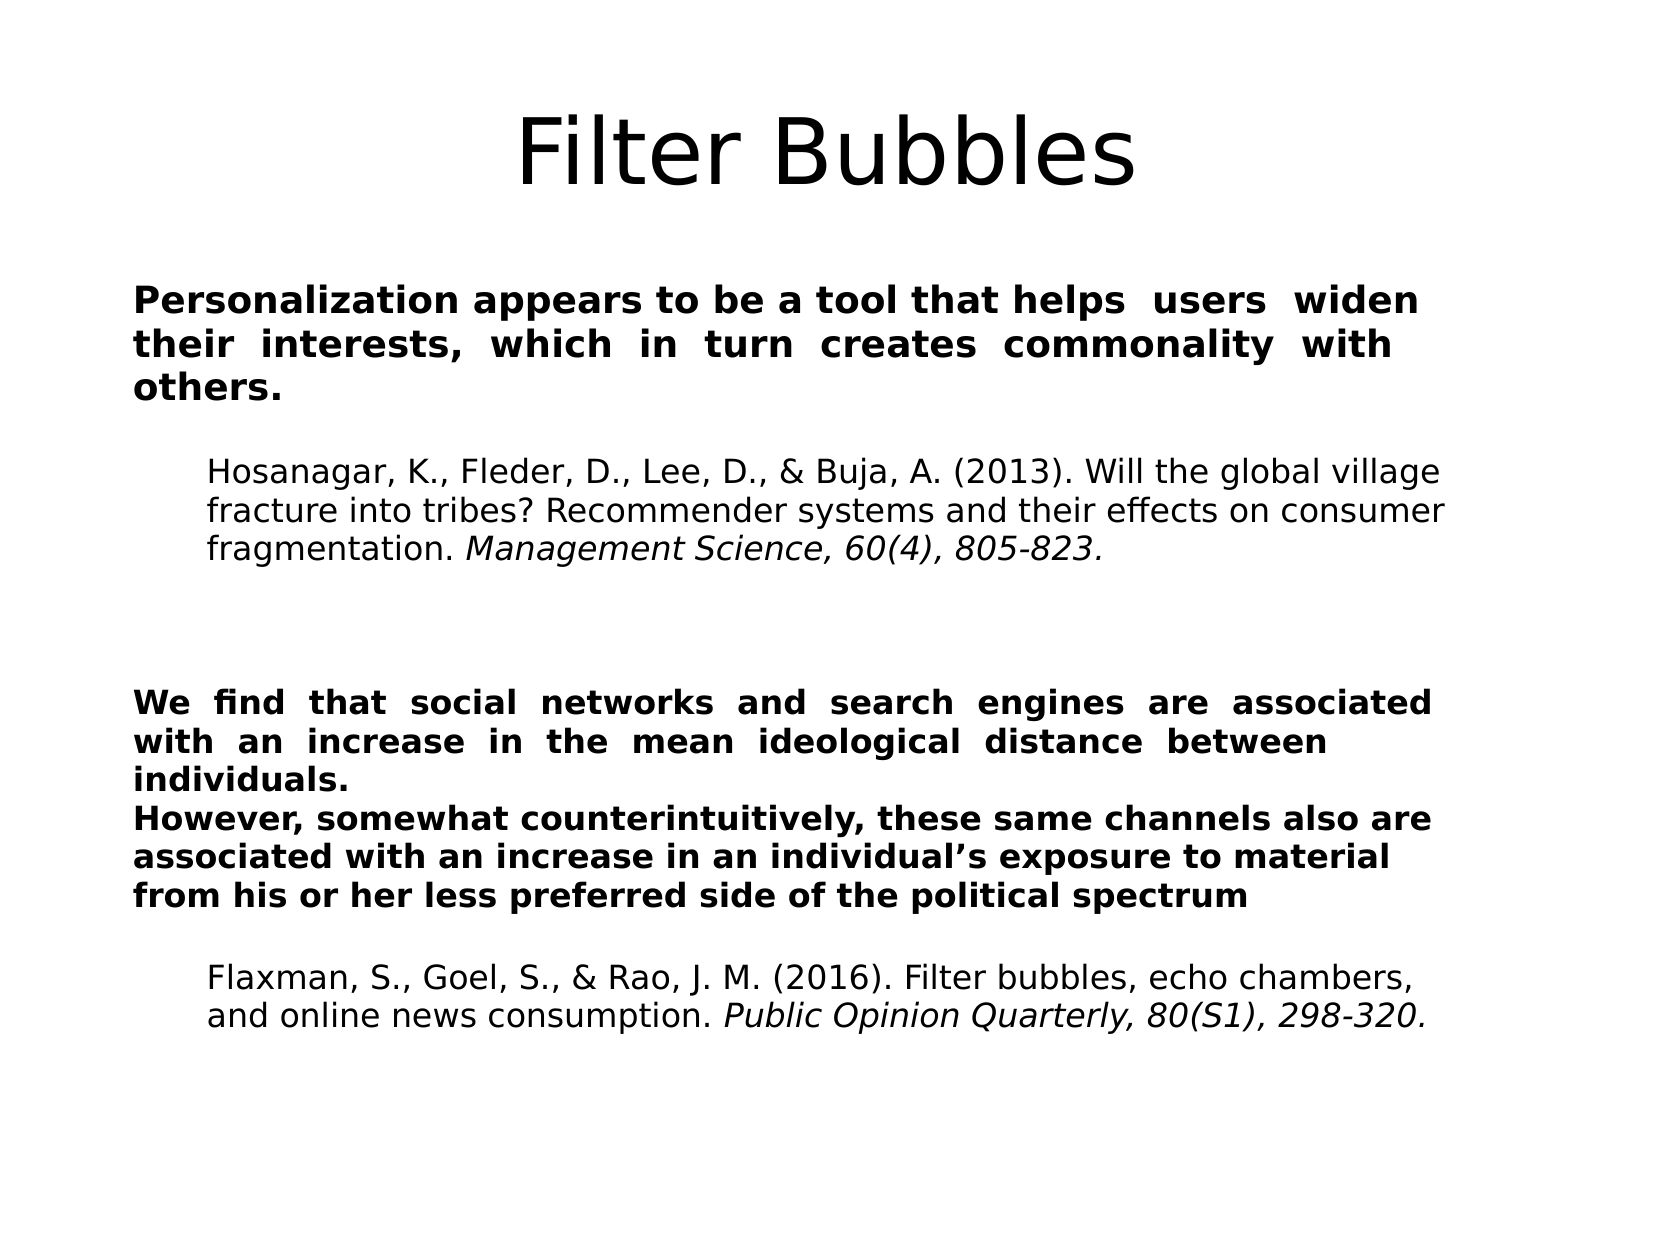

# Filter Bubbles
Personalization appears to be a tool that helps users widen their interests, which in turn creates commonality with others.
	Hosanagar, K., Fleder, D., Lee, D., & Buja, A. (2013). Will the global village 	fracture into tribes? Recommender systems and their effects on consumer 	fragmentation. Management Science, 60(4), 805-823.
We find that social networks and search engines are associated
with an increase in the mean ideological distance between individuals.
However, somewhat counterintuitively, these same channels also are associated with an increase in an individual’s exposure to material from his or her less preferred side of the political spectrum
	Flaxman, S., Goel, S., & Rao, J. M. (2016). Filter bubbles, echo chambers, 	and online news consumption. Public Opinion Quarterly, 80(S1), 298-320.